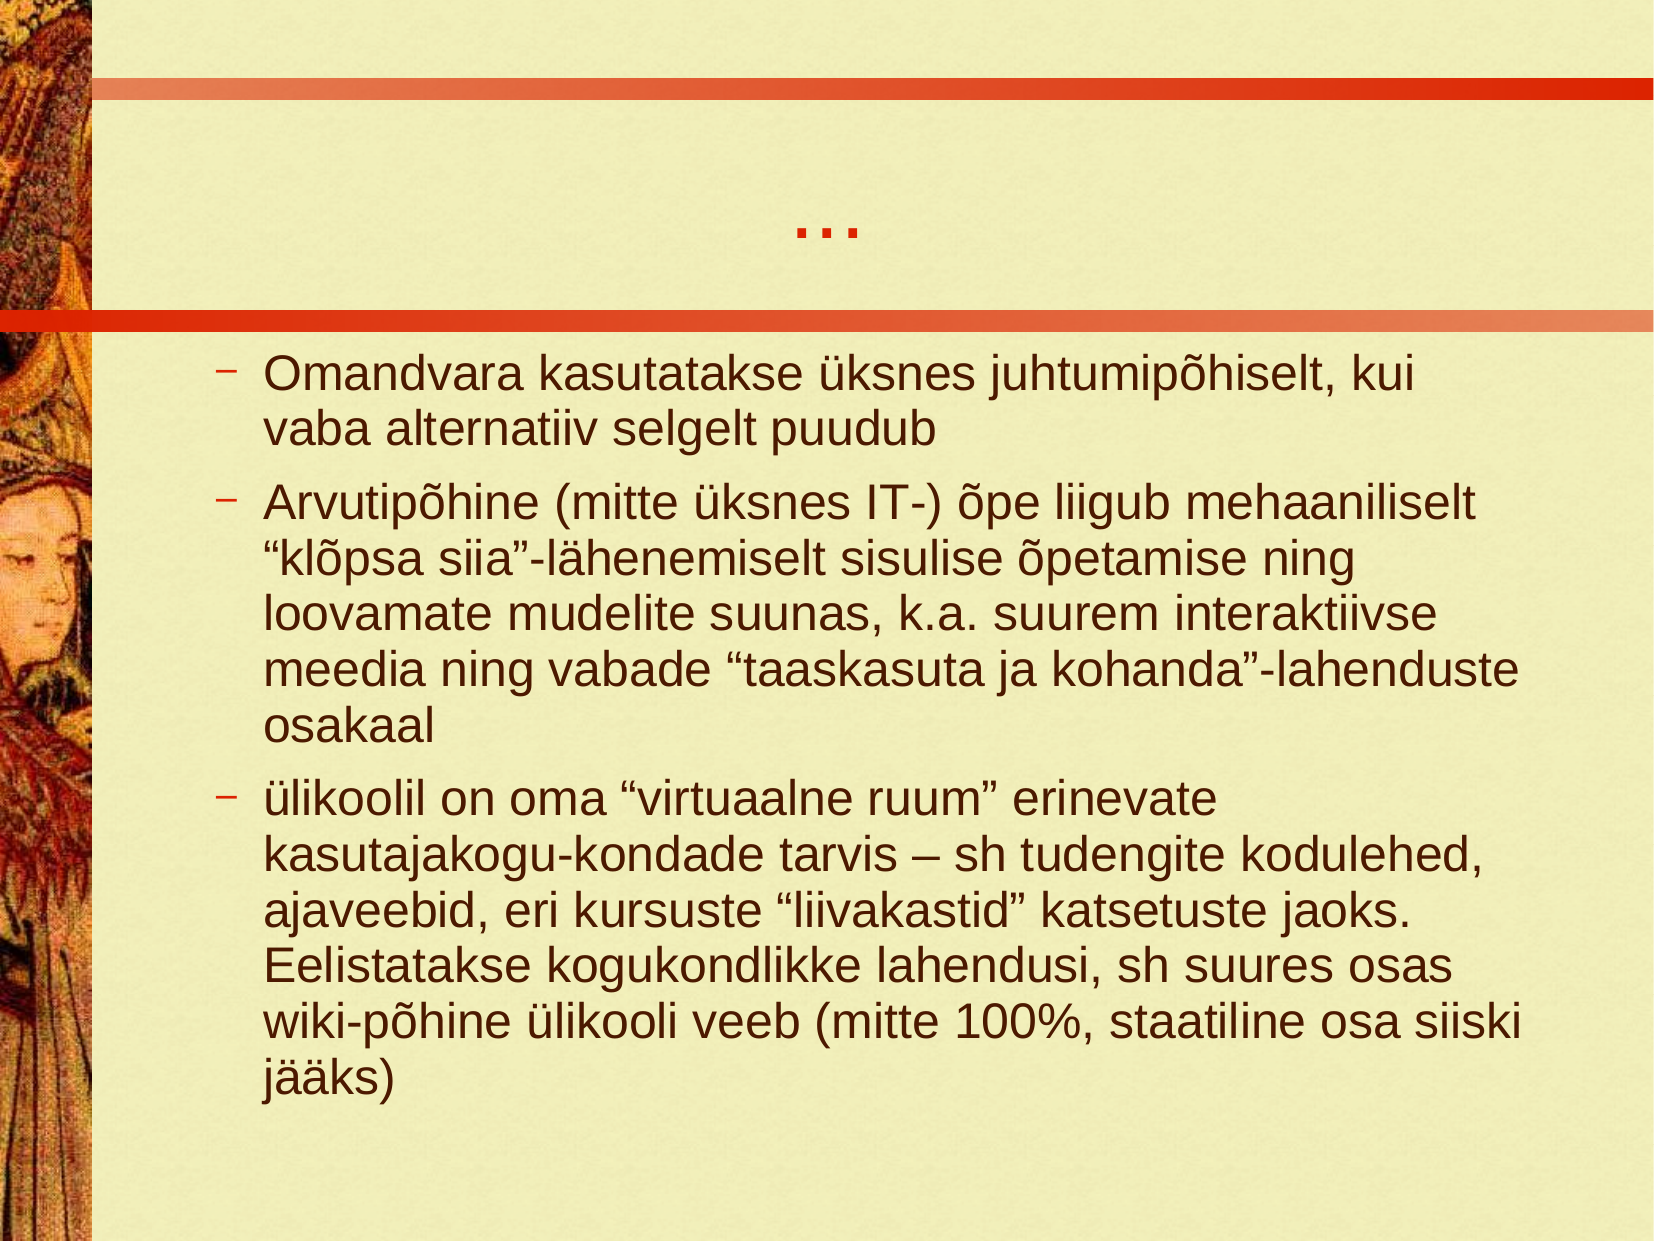

# ...
Omandvara kasutatakse üksnes juhtumipõhiselt, kui vaba alternatiiv selgelt puudub
Arvutipõhine (mitte üksnes IT-) õpe liigub mehaaniliselt “klõpsa siia”-lähenemiselt sisulise õpetamise ning loovamate mudelite suunas, k.a. suurem interaktiivse meedia ning vabade “taaskasuta ja kohanda”-lahenduste osakaal
ülikoolil on oma “virtuaalne ruum” erinevate kasutajakogu-kondade tarvis – sh tudengite kodulehed, ajaveebid, eri kursuste “liivakastid” katsetuste jaoks. Eelistatakse kogukondlikke lahendusi, sh suures osas wiki-põhine ülikooli veeb (mitte 100%, staatiline osa siiski jääks)